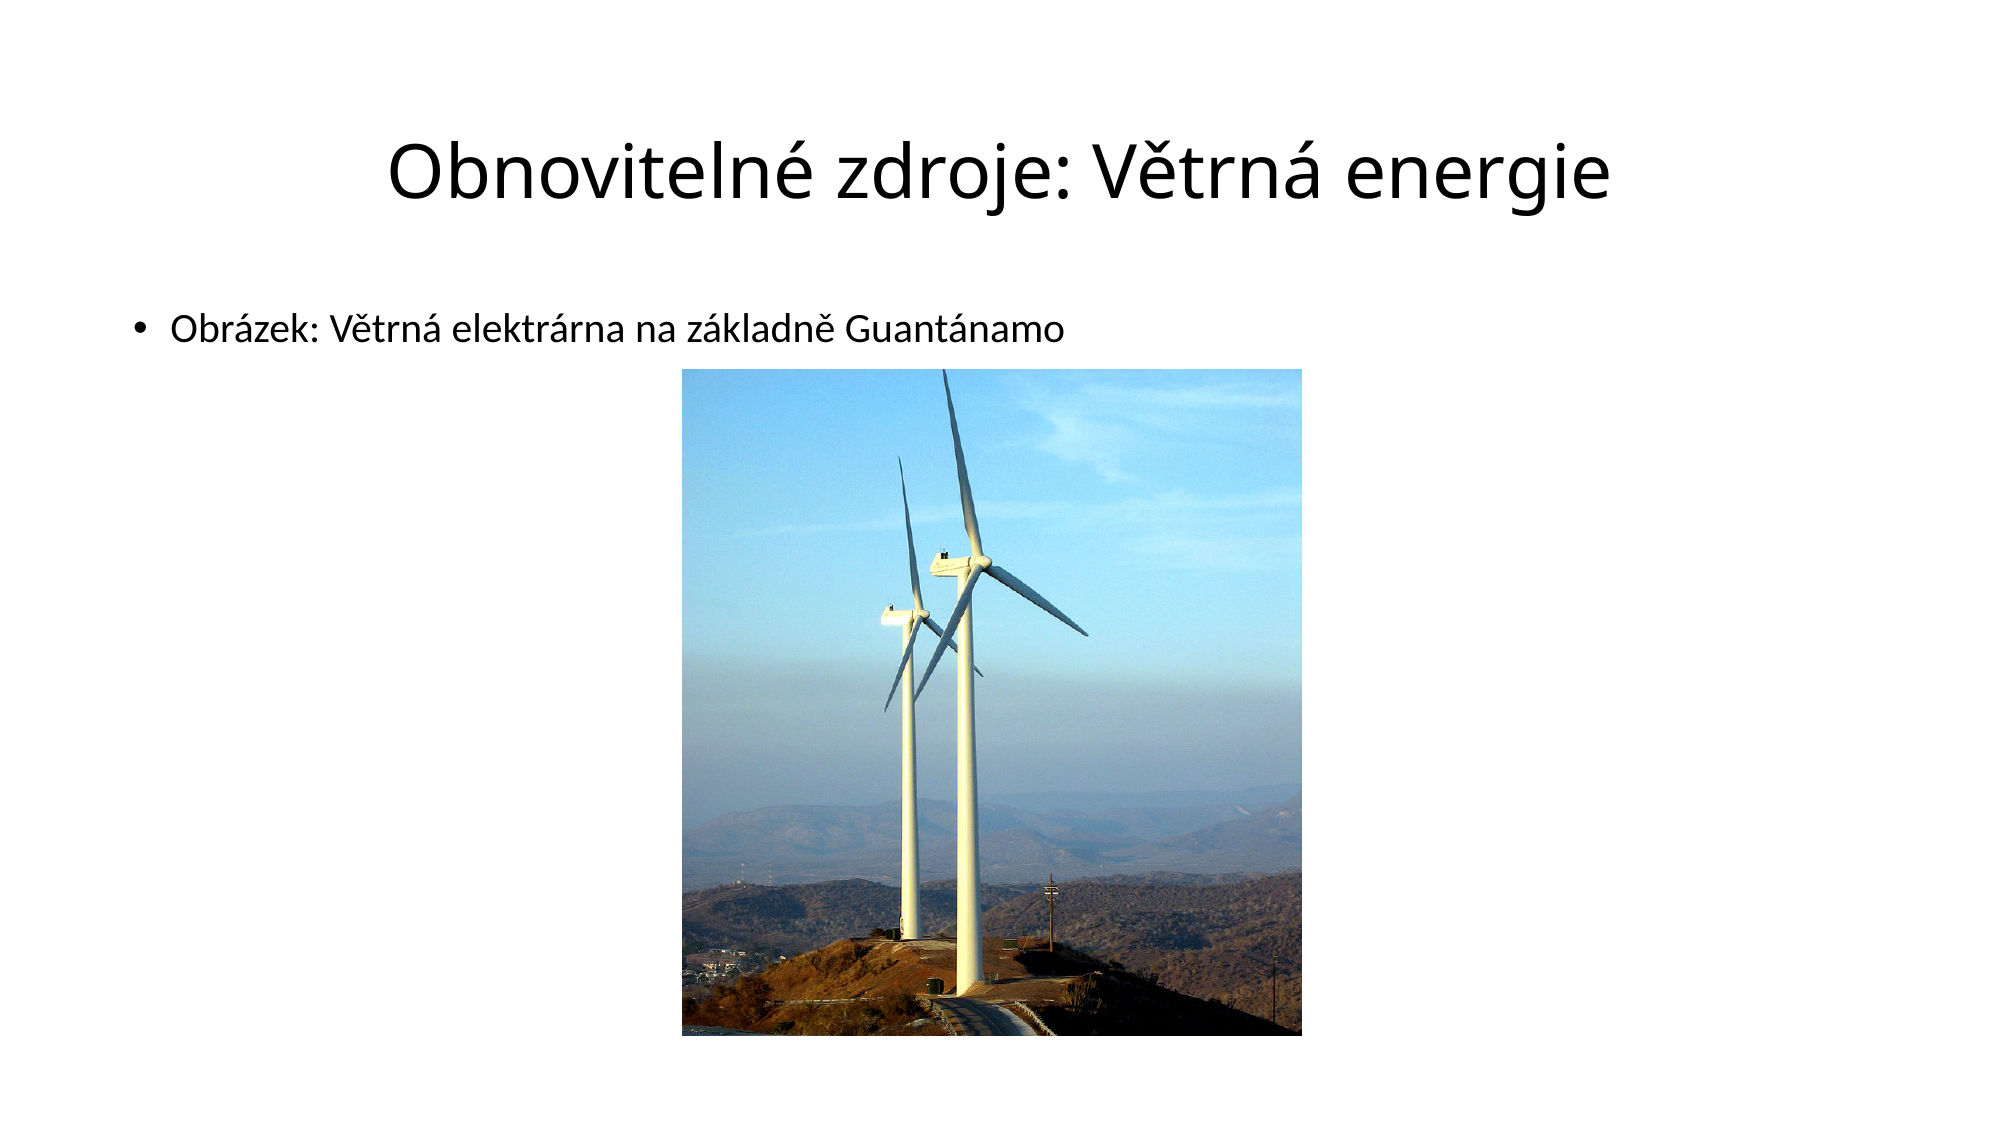

# Obnovitelné zdroje: Větrná energie
Obrázek: Větrná elektrárna na základně Guantánamo